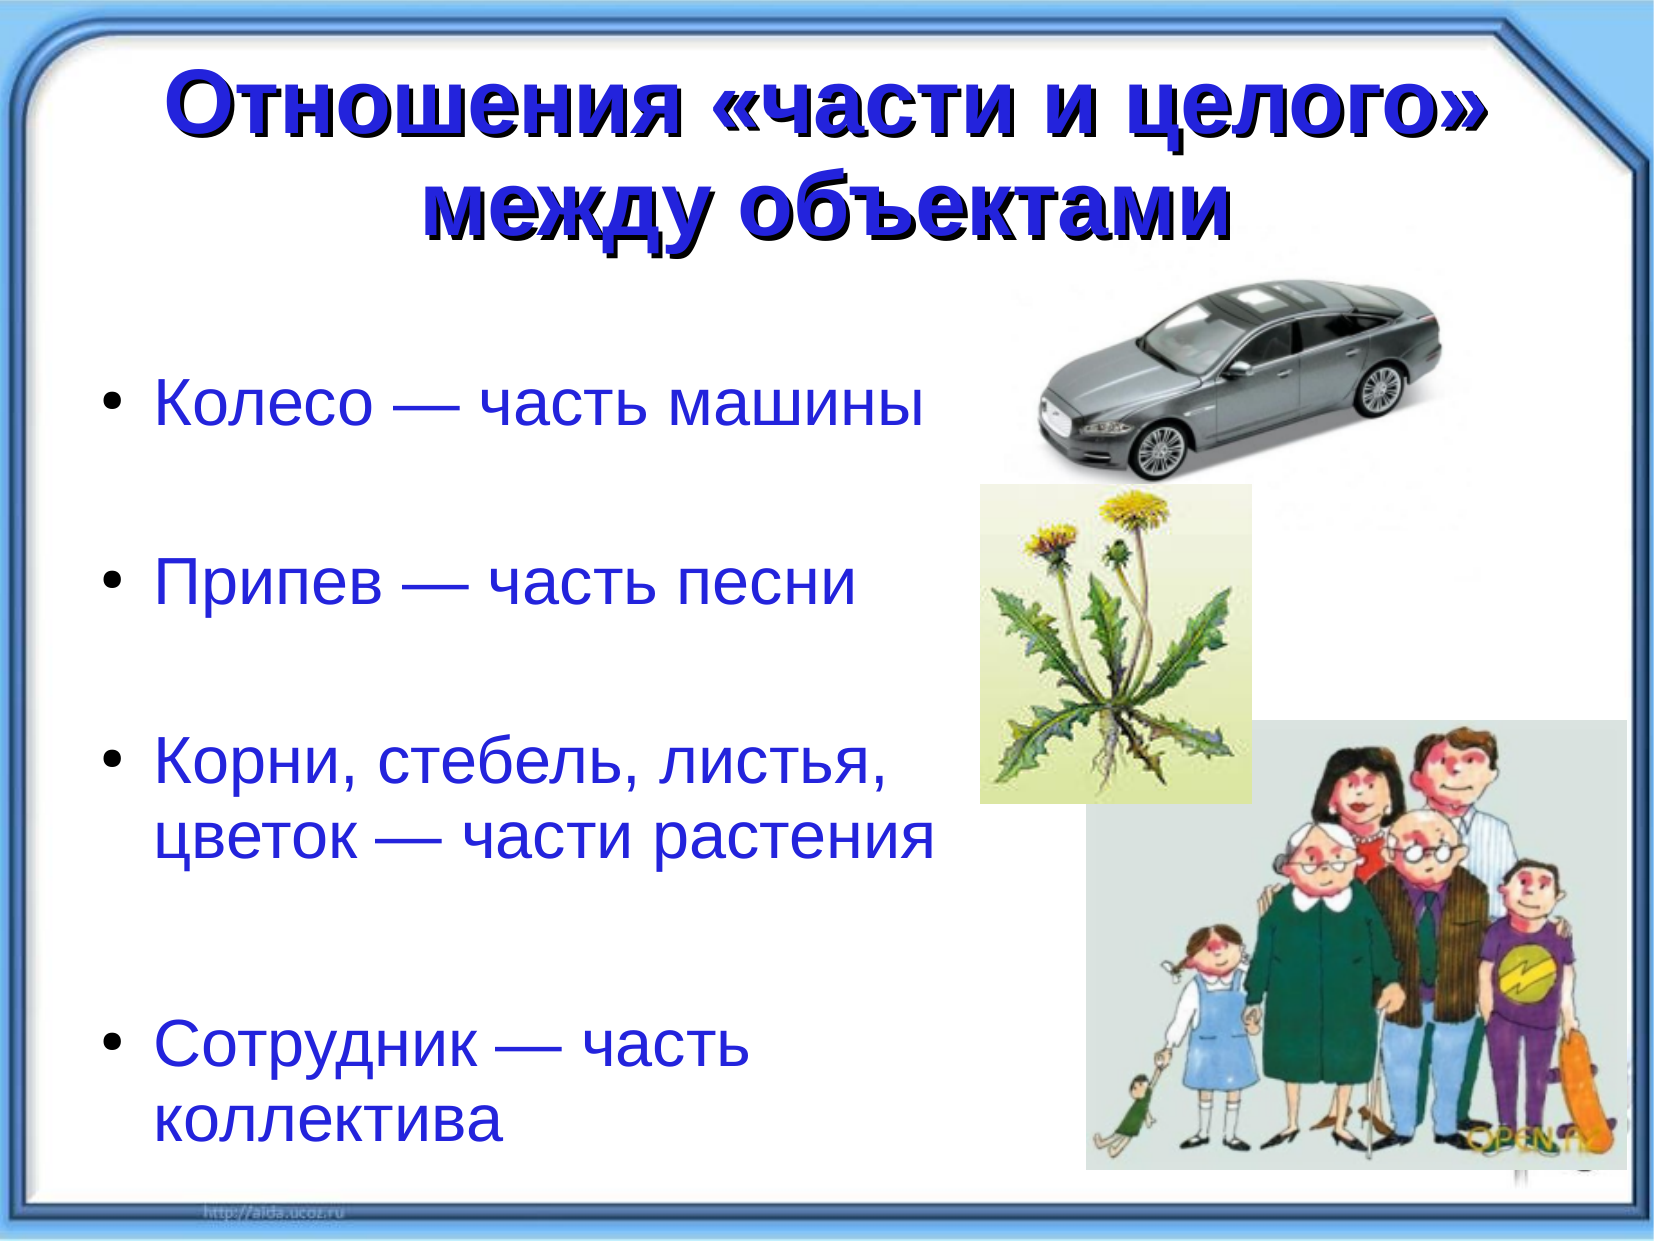

# Отношения «части и целого» между объектами
Колесо — часть машины
Припев — часть песни
Корни, стебель, листья, цветок — части растения
Сотрудник — часть коллектива